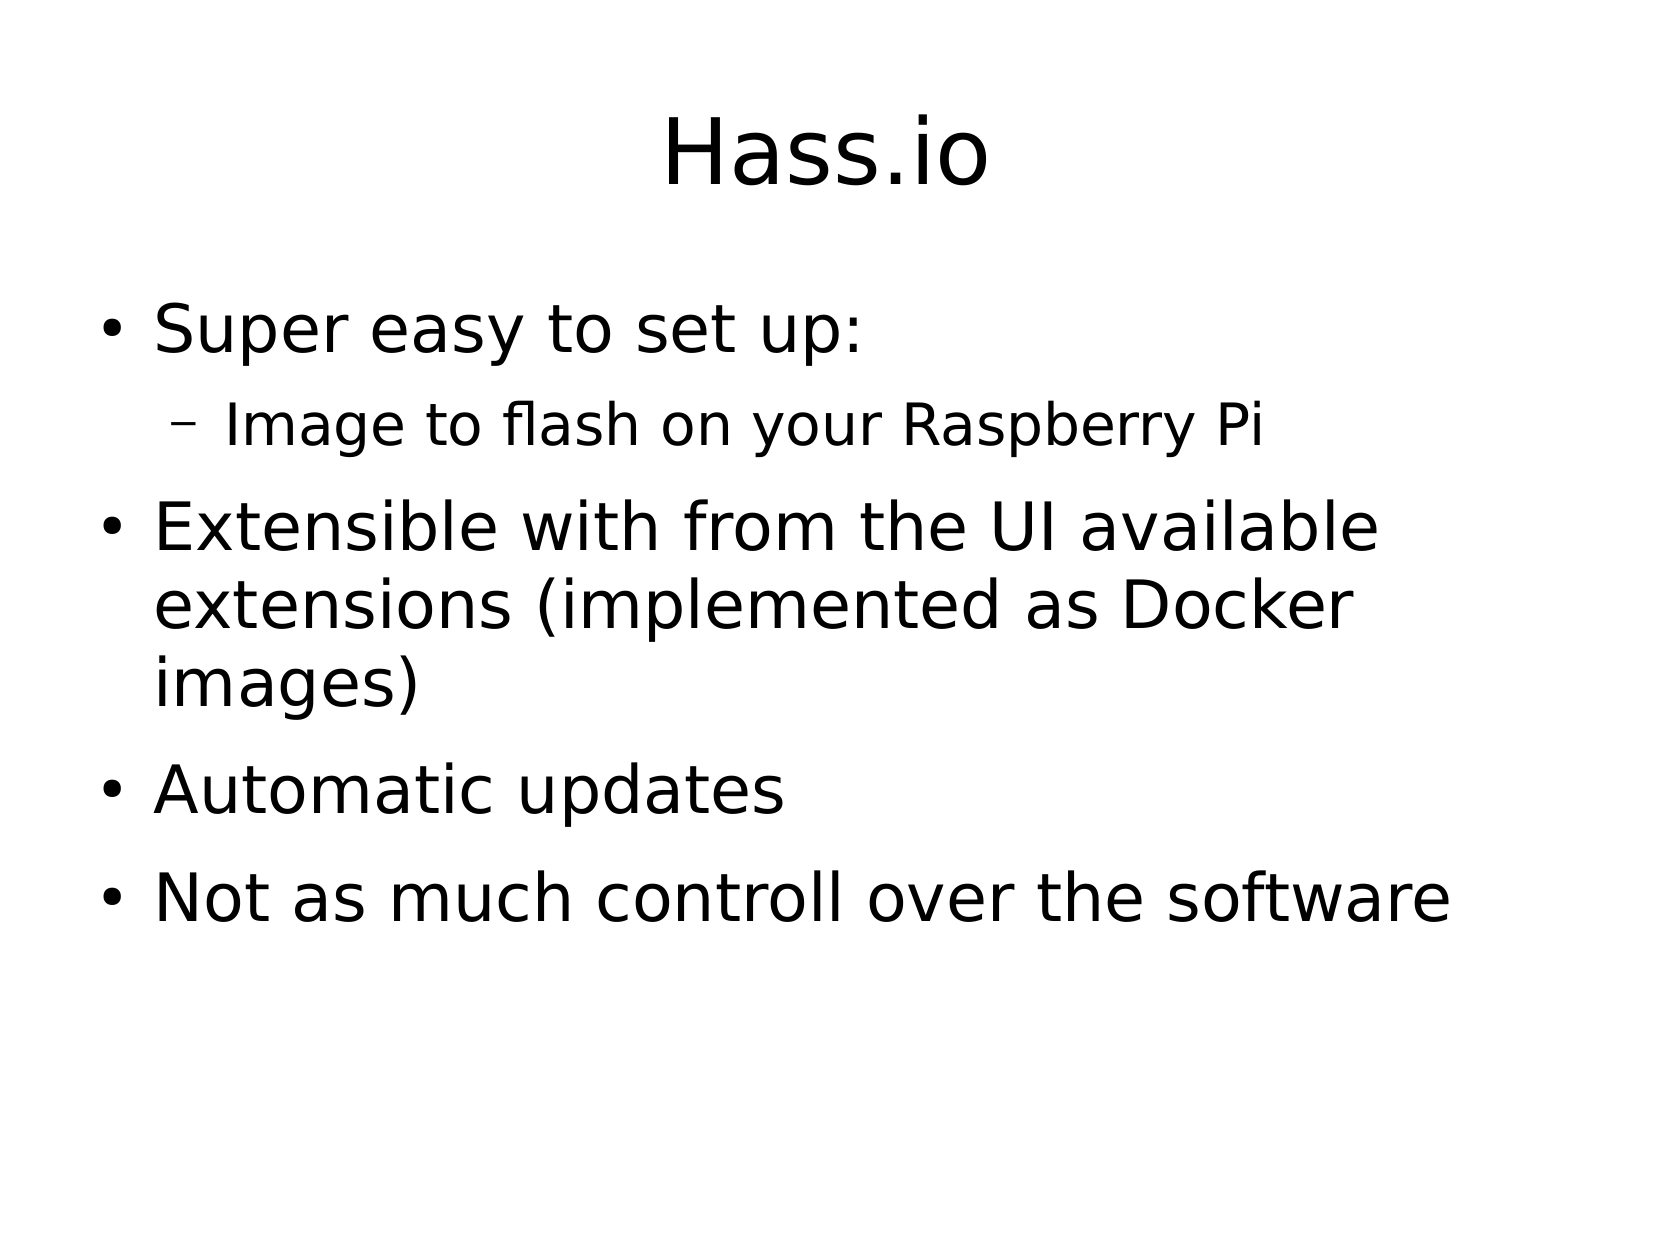

# Hass.io
Super easy to set up:
Image to flash on your Raspberry Pi
Extensible with from the UI available extensions (implemented as Docker images)
Automatic updates
Not as much controll over the software